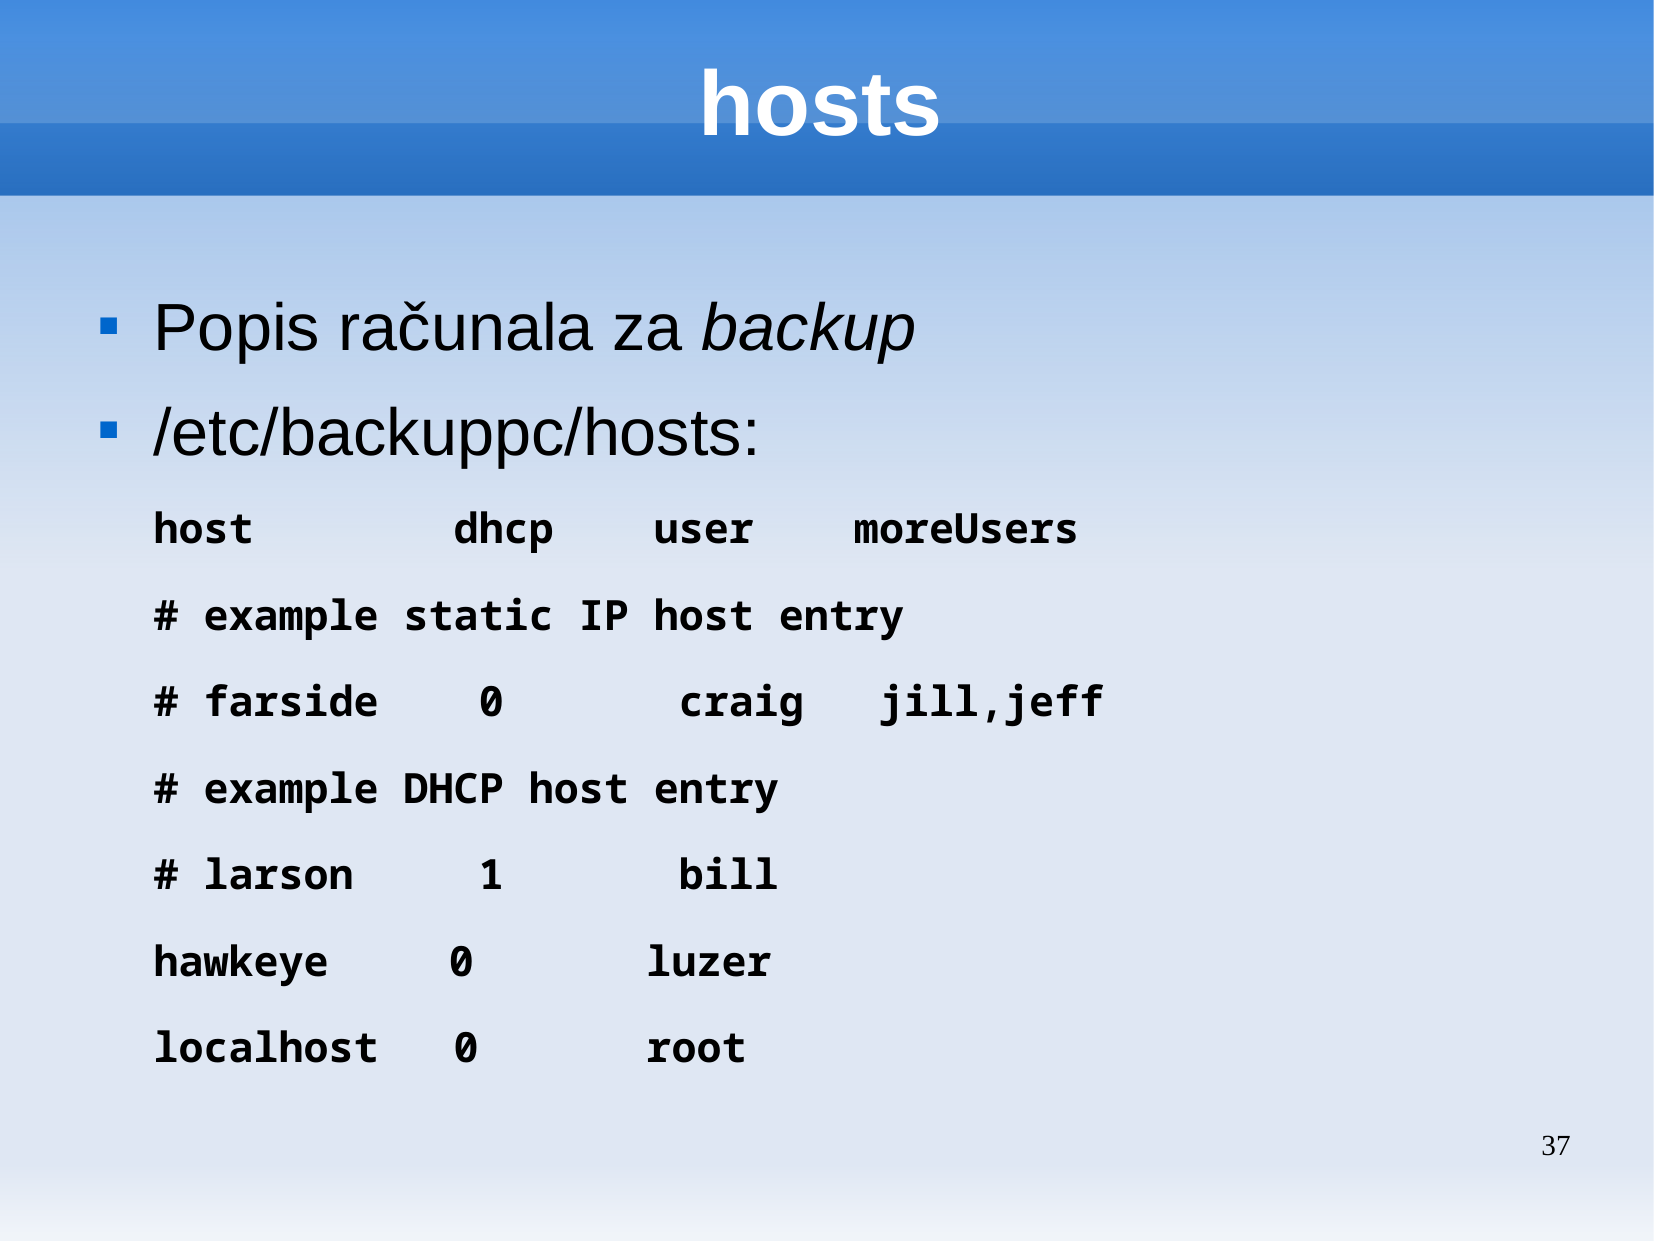

# hosts
Popis računala za backup
/etc/backuppc/hosts:
host dhcp user moreUsers
# example static IP host entry
# farside 0 craig jill,jeff
# example DHCP host entry
# larson 1 bill
hawkeye		0		 luzer
localhost 0		 root
37